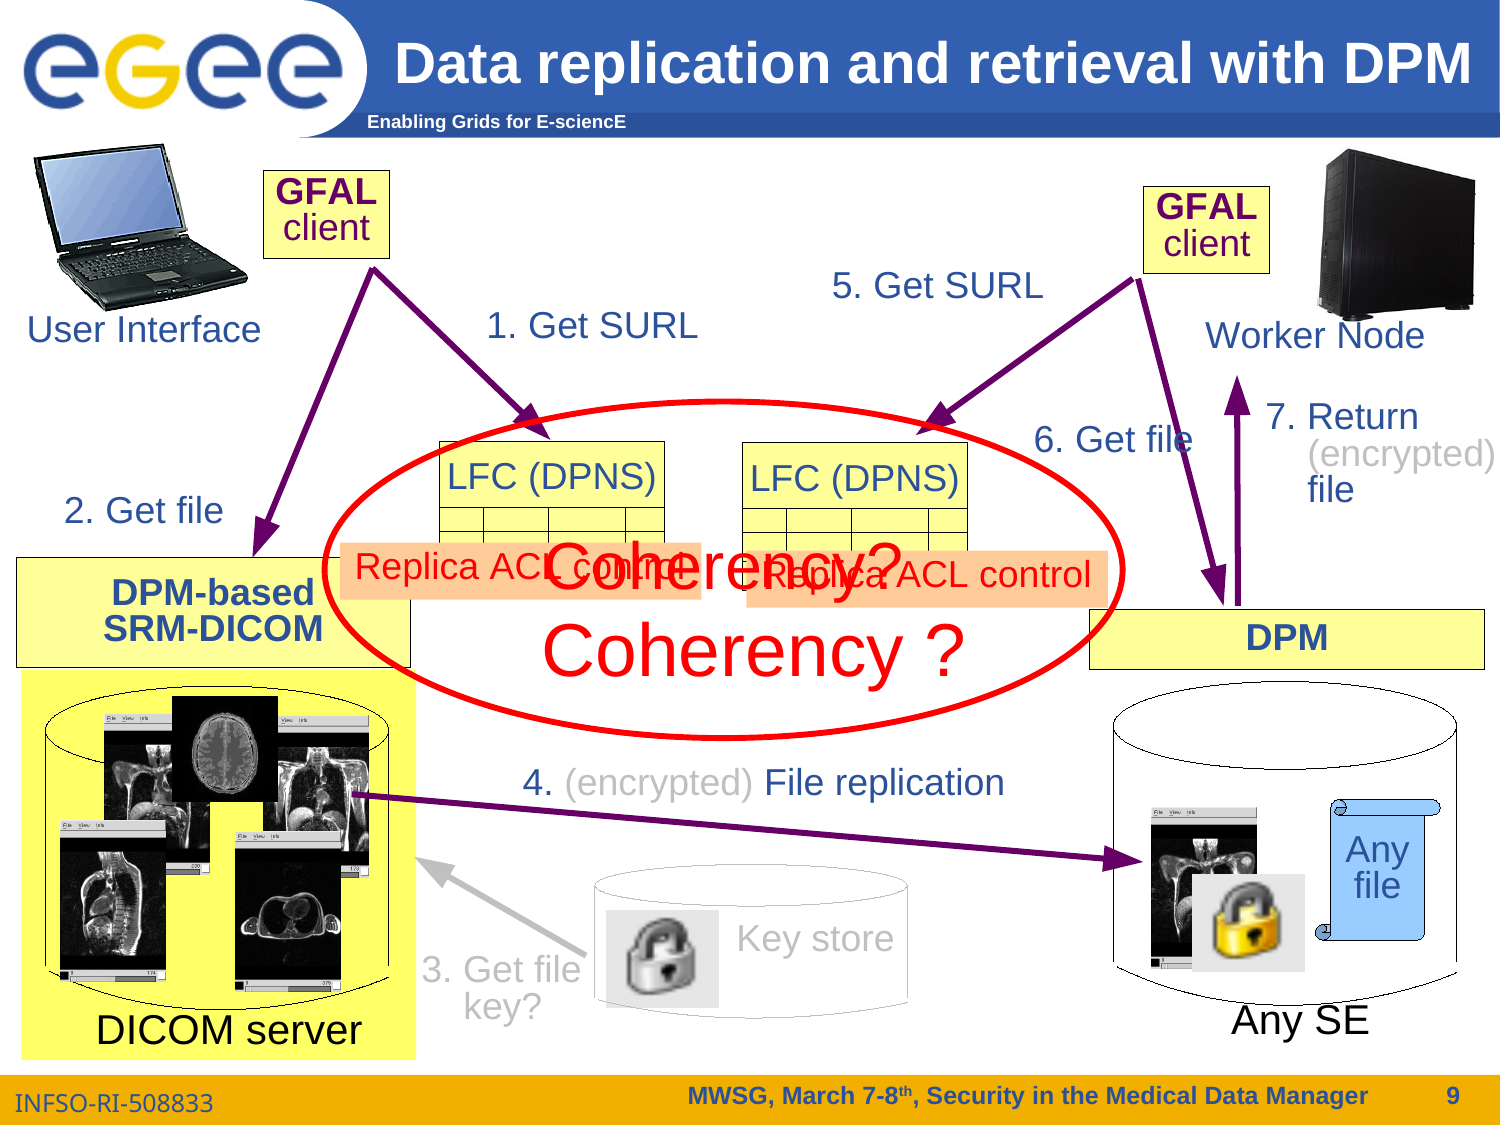

# Data replication and retrieval with DPM
GFAL
client
GFAL
client
5. Get SURL
1. Get SURL
User Interface
Worker Node
7. Return
 (encrypted)
 file
Coherency?
Coherency ?
6. Get file
LFC (DPNS)
LFC (DPNS)
2. Get file
Replica ACL control
Replica ACL control
DPM-based
SRM-DICOM
DPM
4. (encrypted) File replication
Any
file
Key store
3. Get file
 key?
Any SE
DICOM server